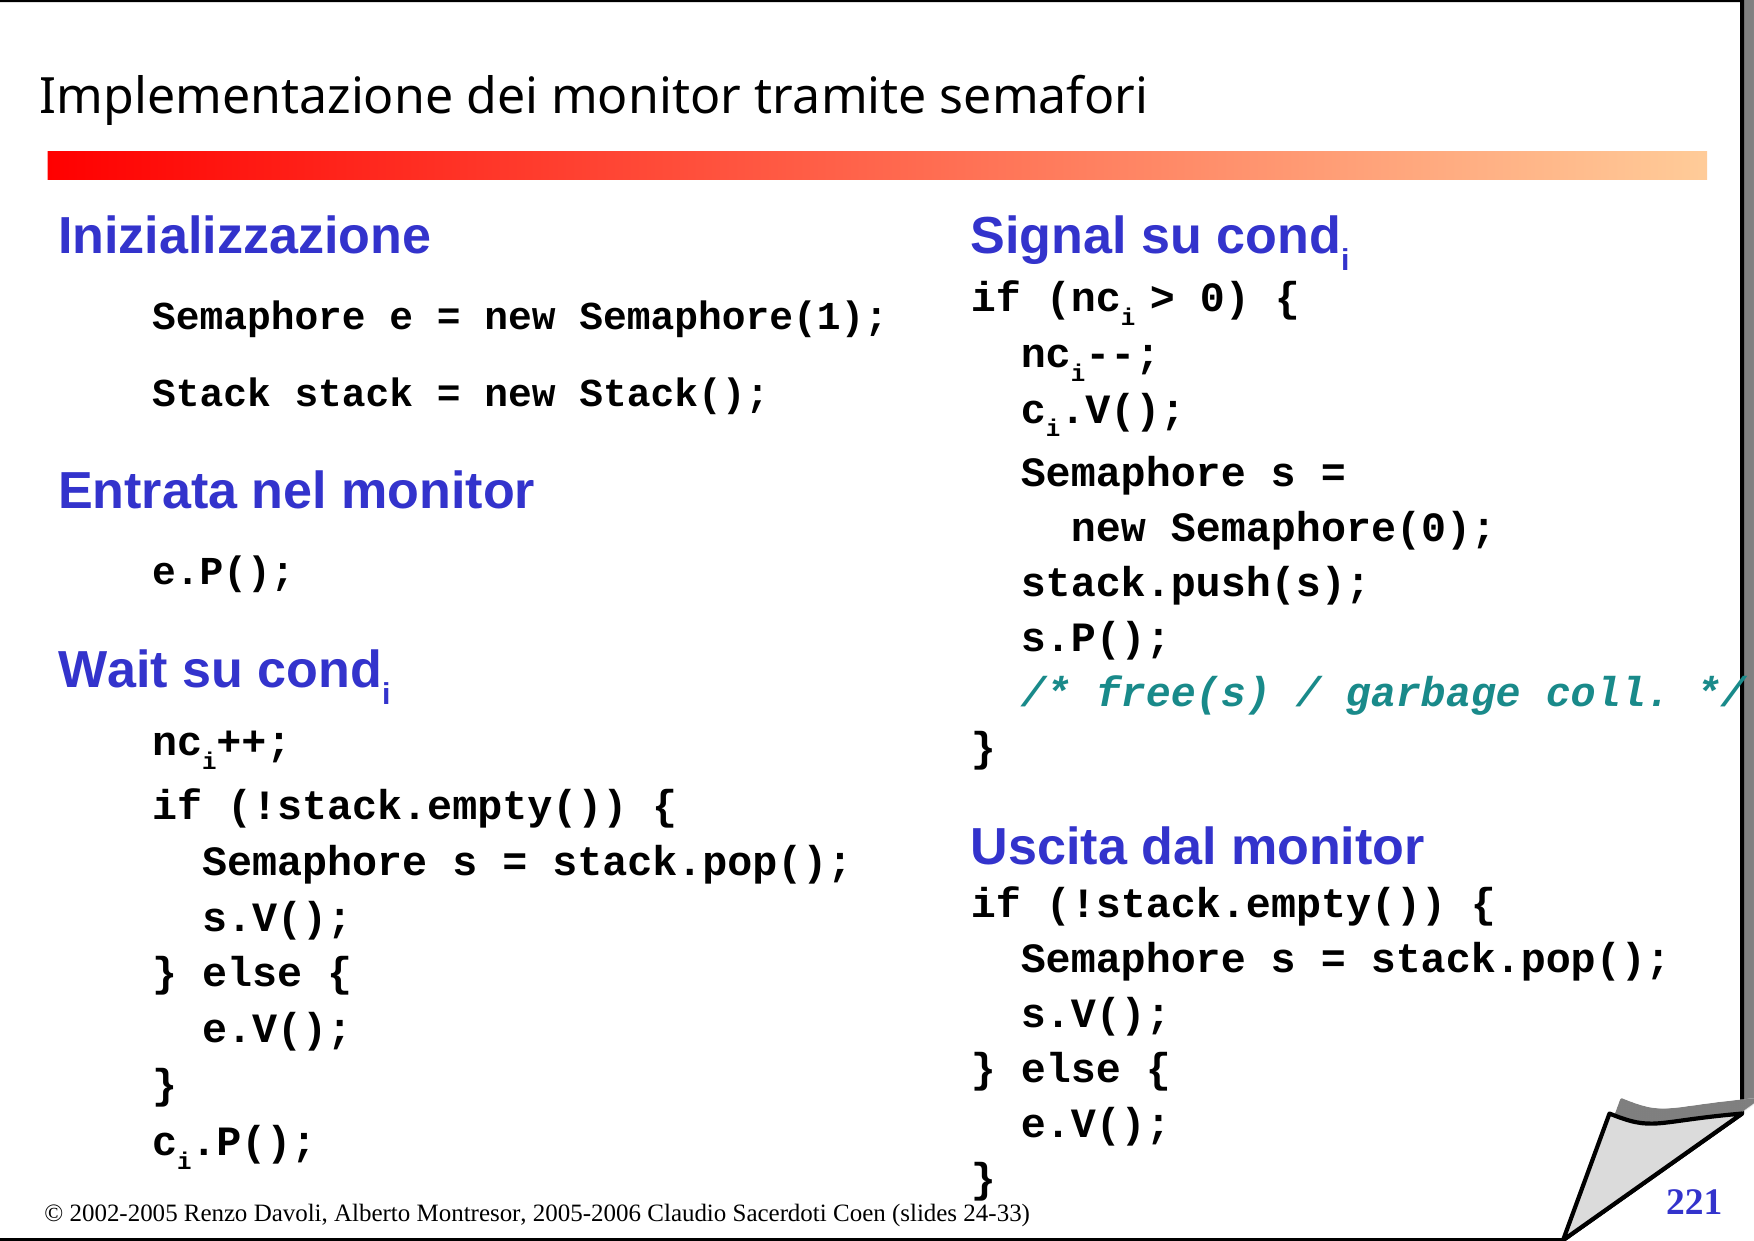

# Implementazione dei monitor tramite semafori
Inizializzazione
Semaphore e = new Semaphore(1);
Stack stack = new Stack();
Entrata nel monitor
e.P();
Wait su condi
nci++;
if (!stack.empty()) {
 Semaphore s = stack.pop();
 s.V();
} else {
 e.V();
}
ci.P();
Signal su condi
if (nci > 0) {
 nci--;
 ci.V();
 Semaphore s =
 new Semaphore(0);
 stack.push(s);
 s.P();
 /* free(s) / garbage coll. */
}
Uscita dal monitor
if (!stack.empty()) {
 Semaphore s = stack.pop();
 s.V();
} else {
 e.V();
}